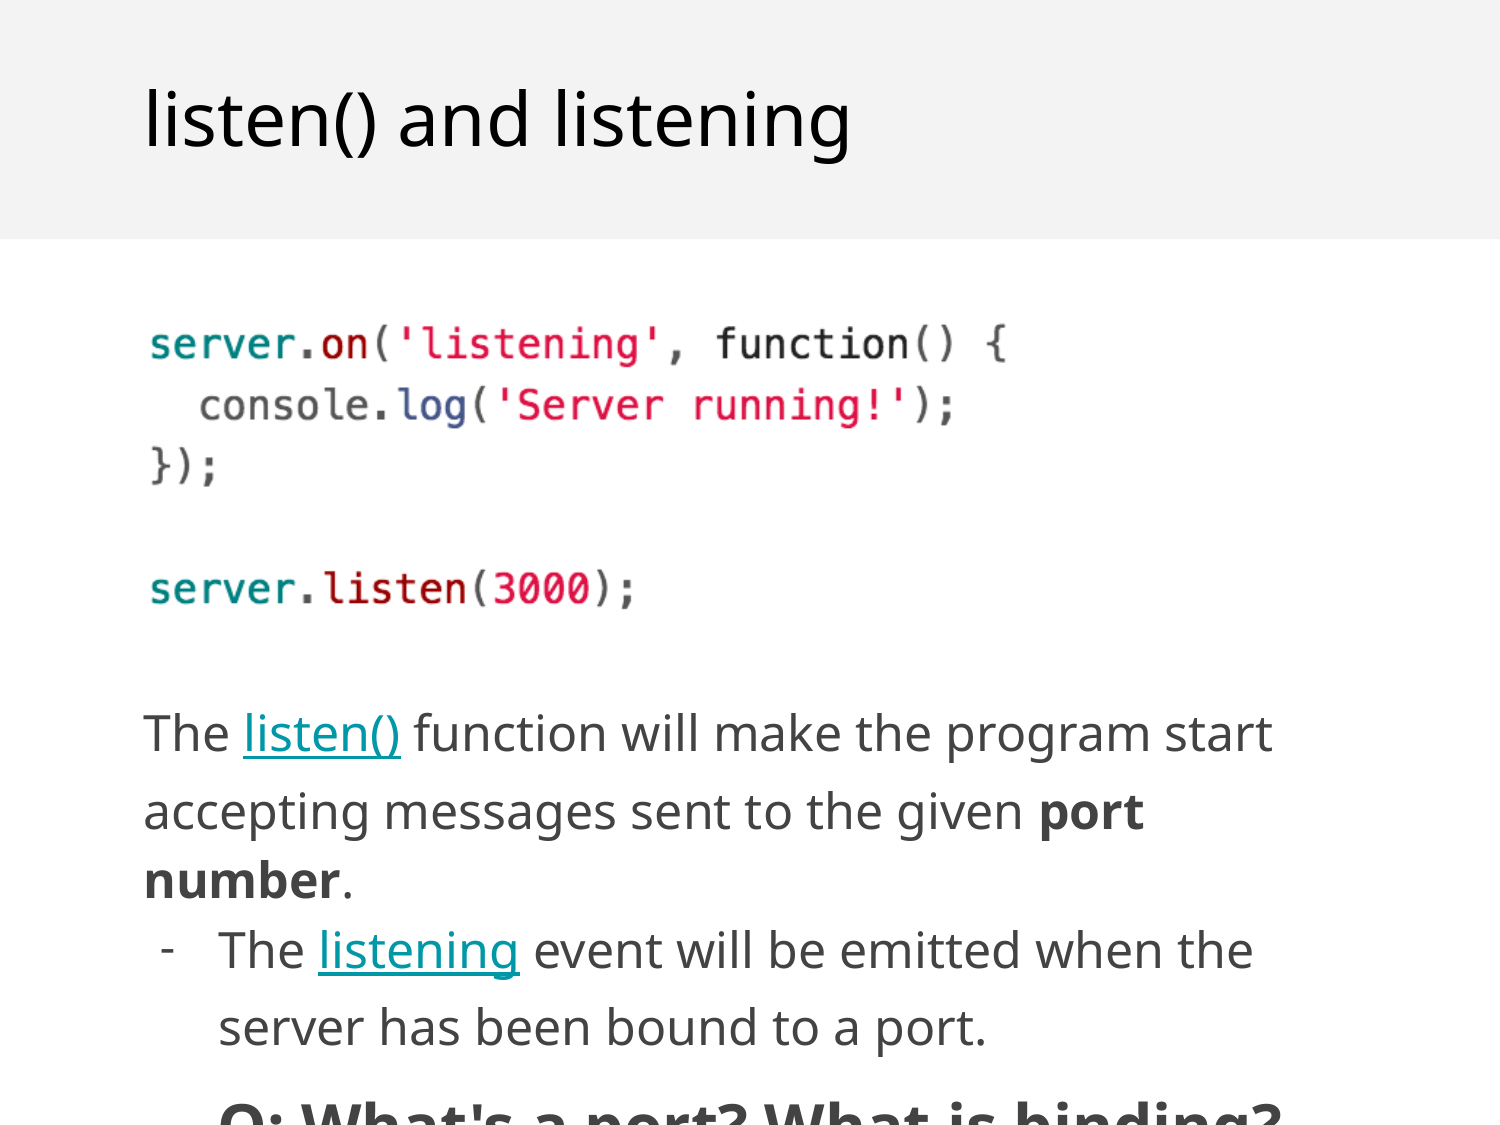

# listen() and listening
The listen() function will make the program start accepting messages sent to the given port number.
The listening event will be emitted when the server has been bound to a port.
Q: What's a port? What is binding?